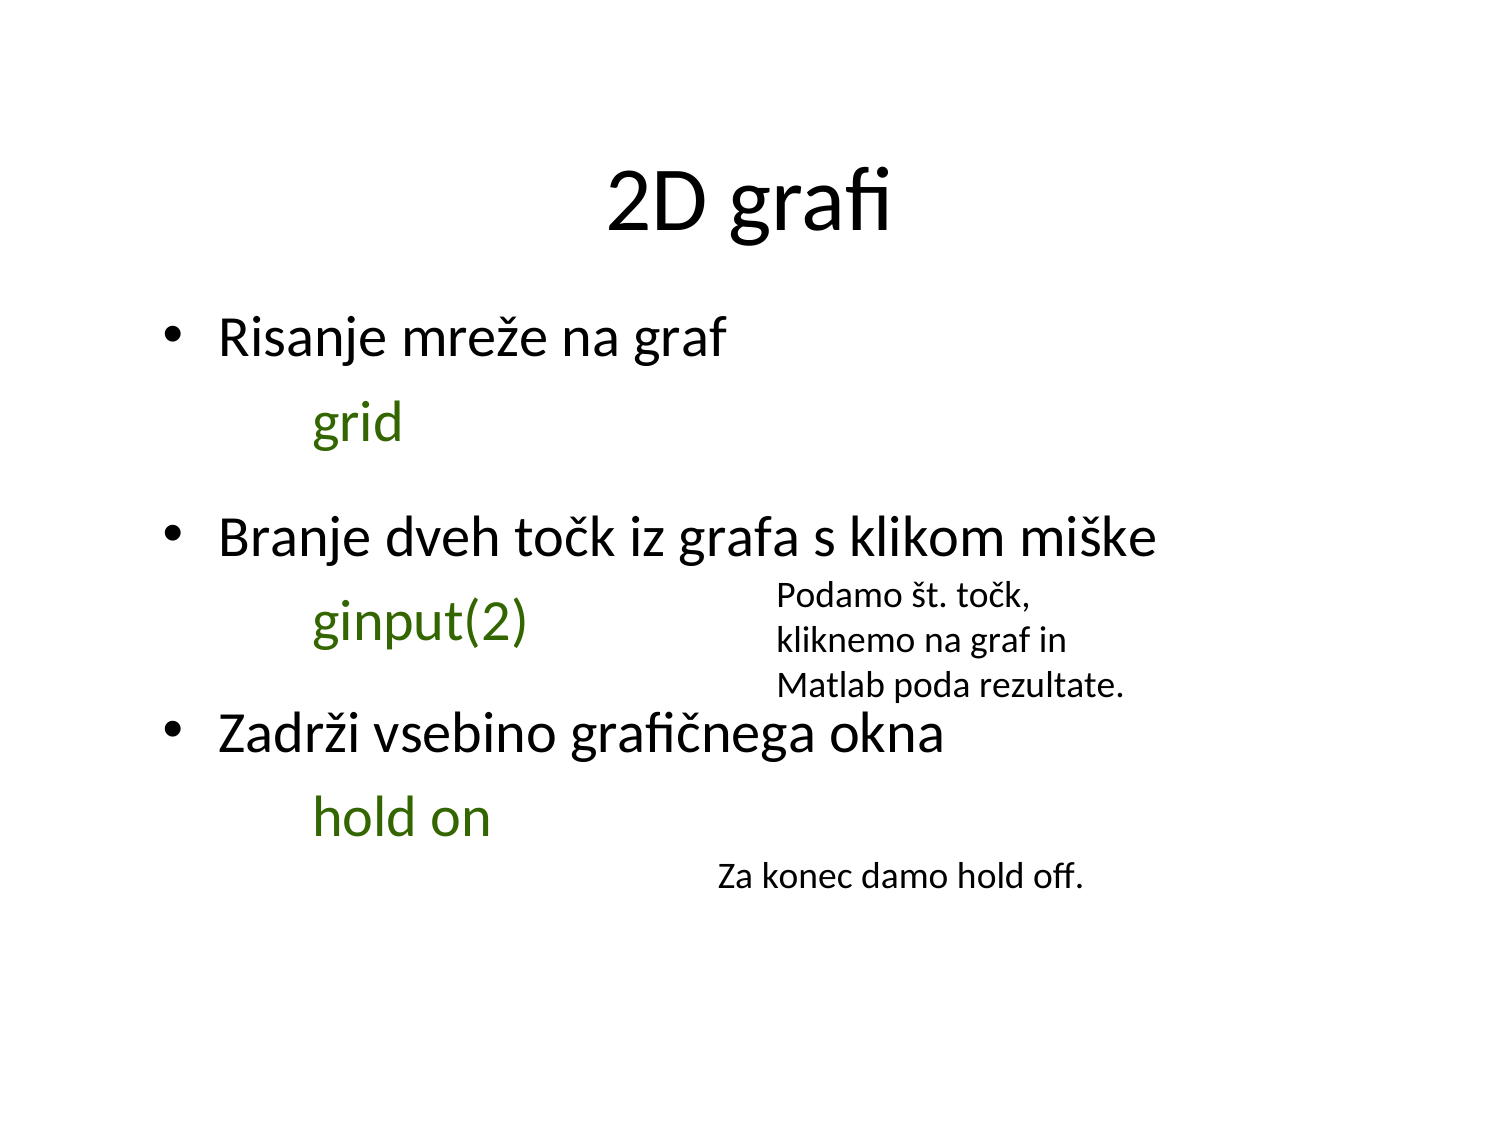

# 2D grafi
Risanje mreže na graf
		grid
Branje dveh točk iz grafa s klikom miške
		ginput(2)
Zadrži vsebino grafičnega okna
		hold on
Podamo št. točk, kliknemo na graf in Matlab poda rezultate.
Za konec damo hold off.